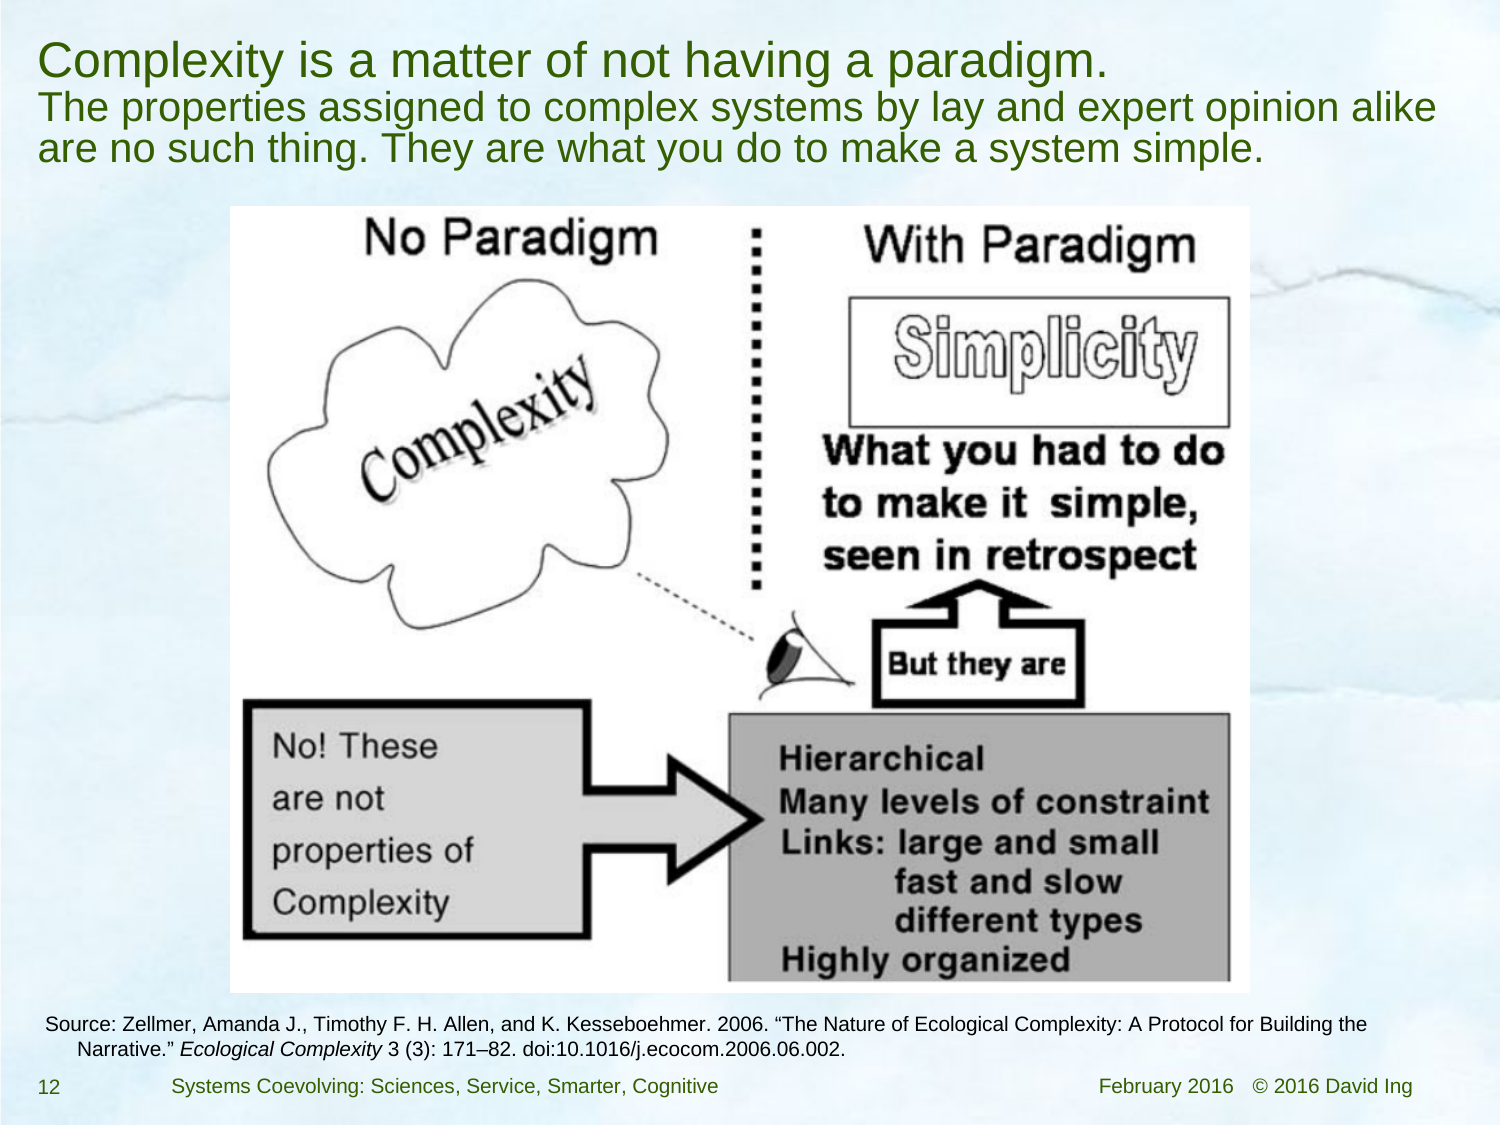

# Complexity is a matter of not having a paradigm. The properties assigned to complex systems by lay and expert opinion alike are no such thing. They are what you do to make a system simple.
Source: Zellmer, Amanda J., Timothy F. H. Allen, and K. Kesseboehmer. 2006. “The Nature of Ecological Complexity: A Protocol for Building the Narrative.” Ecological Complexity 3 (3): 171–82. doi:10.1016/j.ecocom.2006.06.002.
-
Systems Coevolving: Sciences, Service, Smarter, Cognitive
February 2016
12